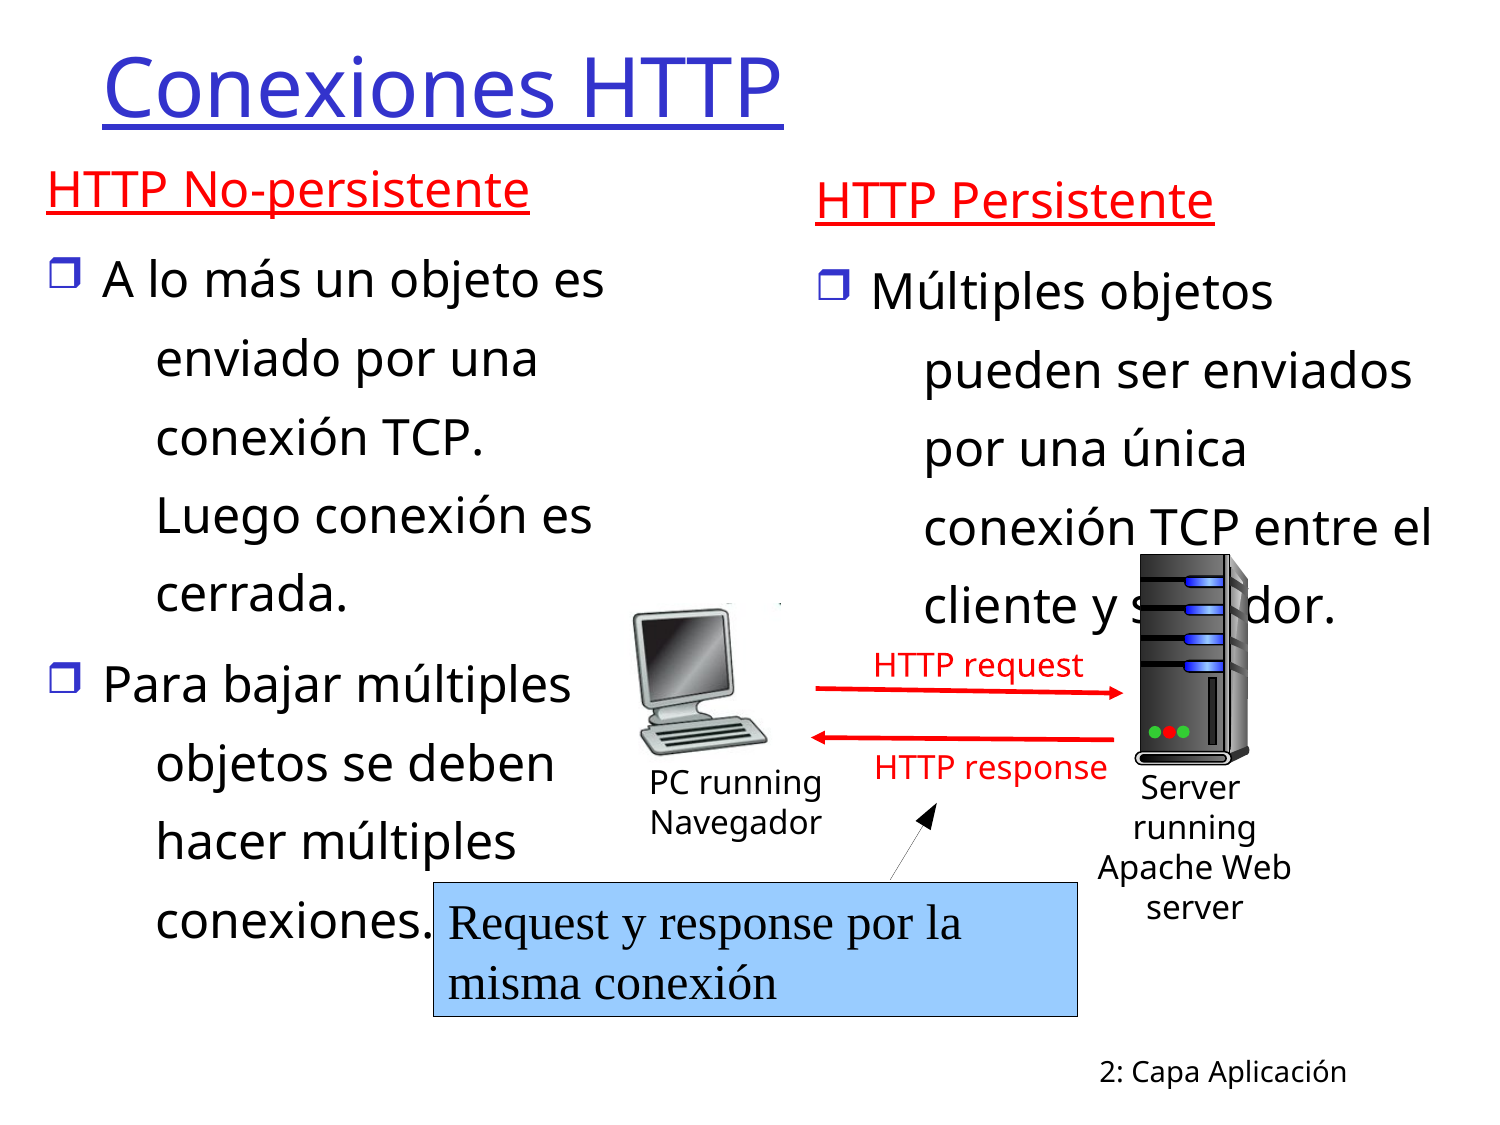

# Conexiones HTTP
HTTP No-persistente
A lo más un objeto es enviado por una conexión TCP.
Luego conexión es cerrada.
Para bajar múltiples objetos se deben hacer múltiples conexiones.
HTTP Persistente
Múltiples objetos pueden ser enviados por una única conexión TCP entre el cliente y servidor.
HTTP request
HTTP response
PC running
Navegador
Server
running
Apache Web
server
Request y response por la misma conexión